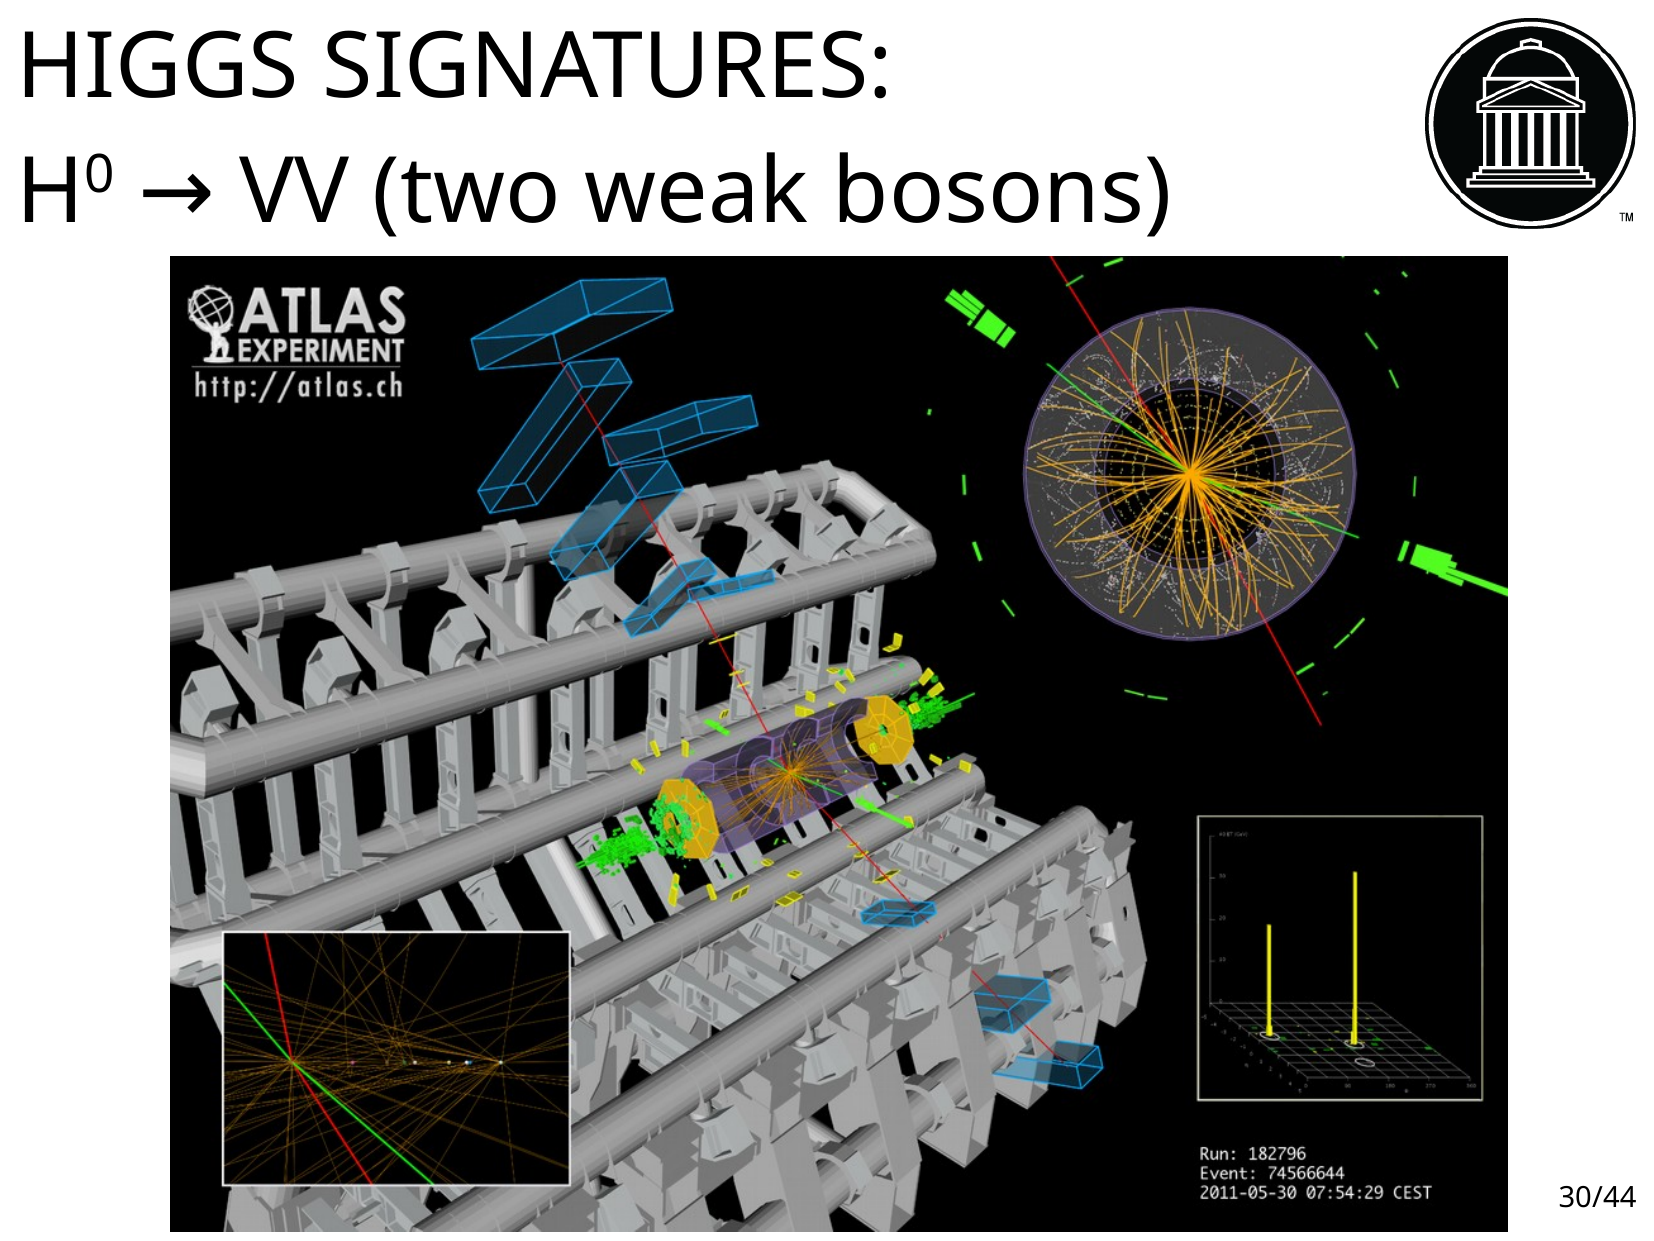

# HIGGS SIGNATURES: H0 → VV (two weak bosons)
30
Stephen J. Sekula - SMU